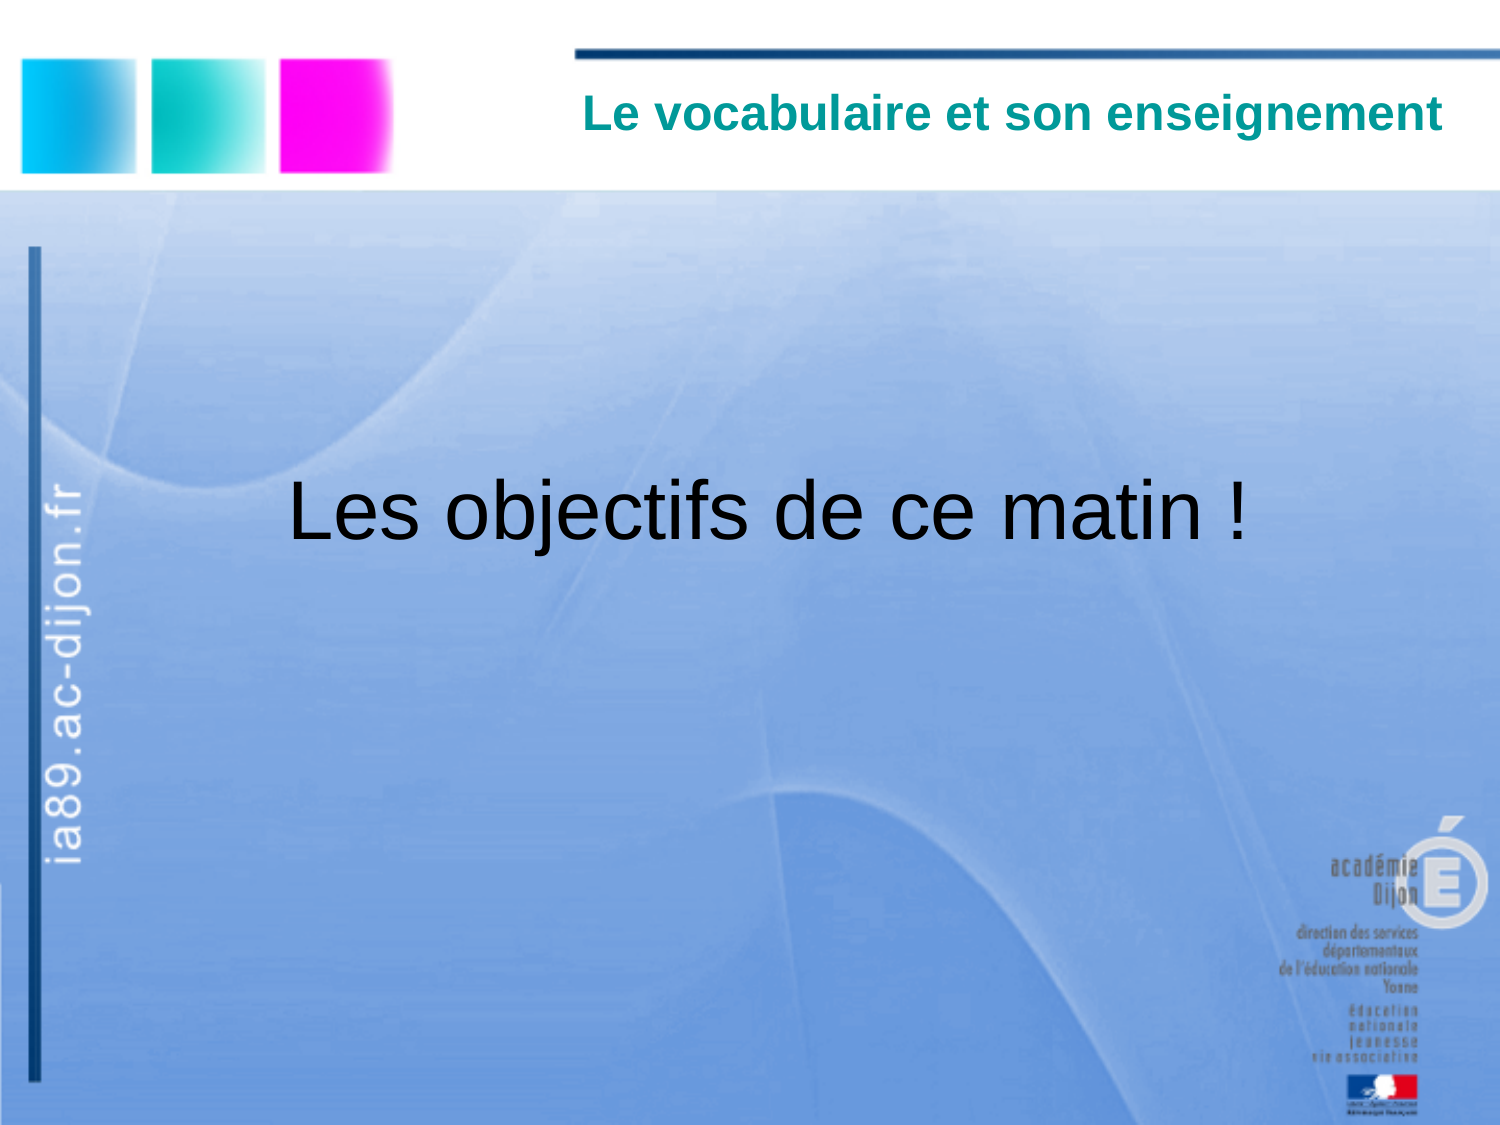

# Le vocabulaire et son enseignement
Les objectifs de ce matin !